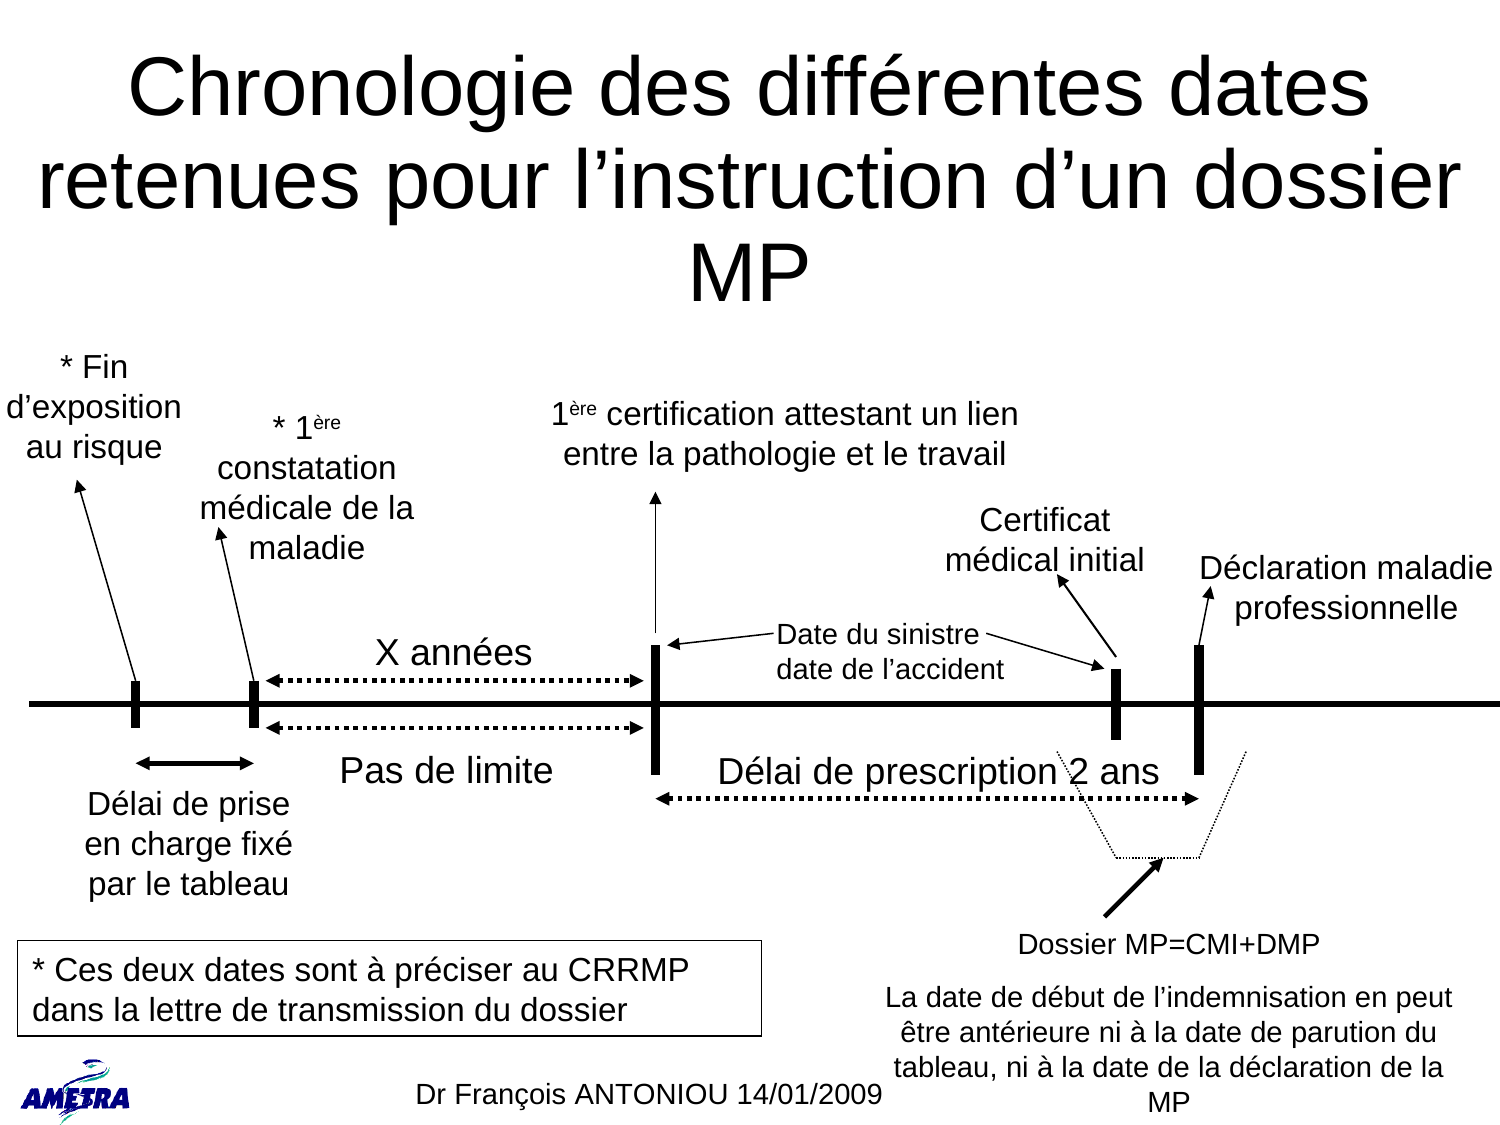

# Chronologie des différentes dates retenues pour l’instruction d’un dossier MP
* Fin d’exposition au risque
1ère certification attestant un lien entre la pathologie et le travail
* 1ère constatation médicale de la maladie
Certificat médical initial
Déclaration maladie professionnelle
Date du sinistre date de l’accident
X années
Pas de limite
Délai de prescription 2 ans
Délai de prise en charge fixé par le tableau
Dossier MP=CMI+DMP
La date de début de l’indemnisation en peut être antérieure ni à la date de parution du tableau, ni à la date de la déclaration de la MP
* Ces deux dates sont à préciser au CRRMP dans la lettre de transmission du dossier
Dr François ANTONIOU 14/01/2009